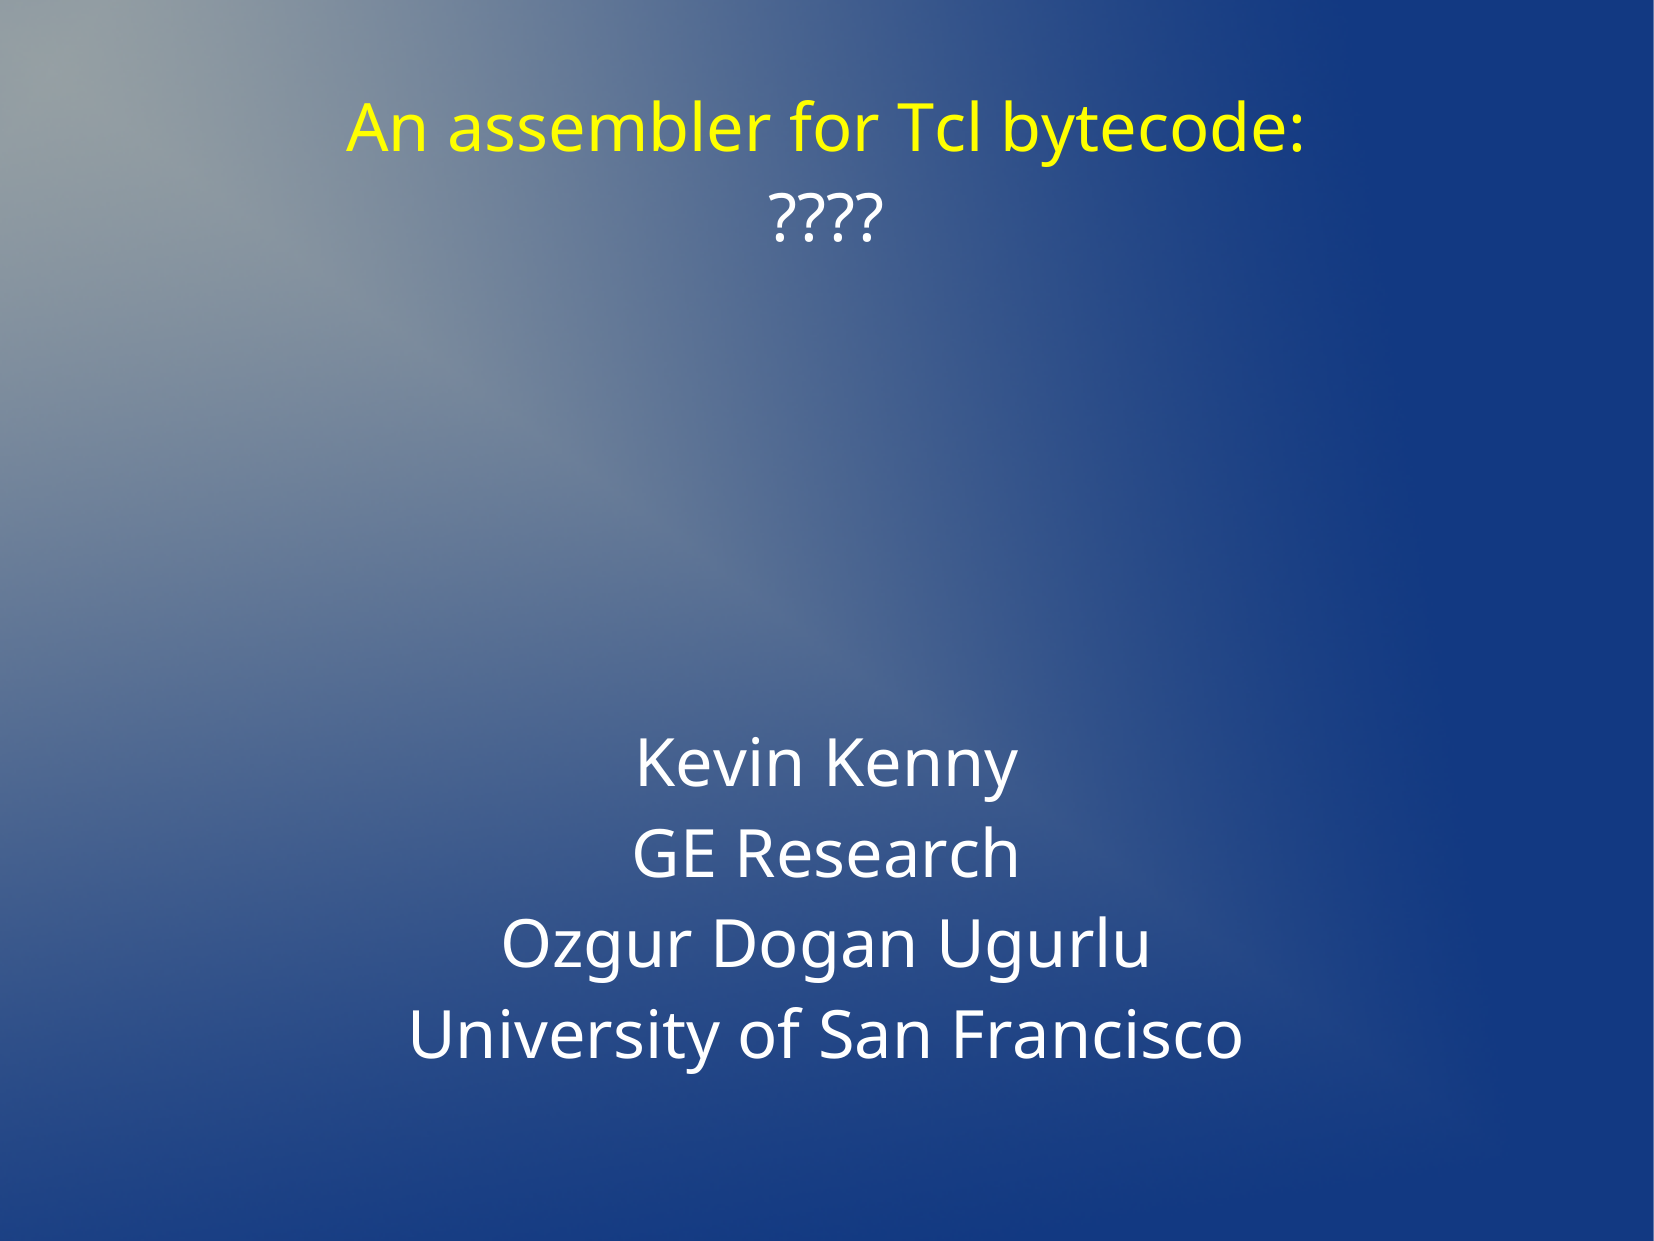

# An assembler for Tcl bytecode: ????
Kevin Kenny
GE Research
Ozgur Dogan Ugurlu
University of San Francisco